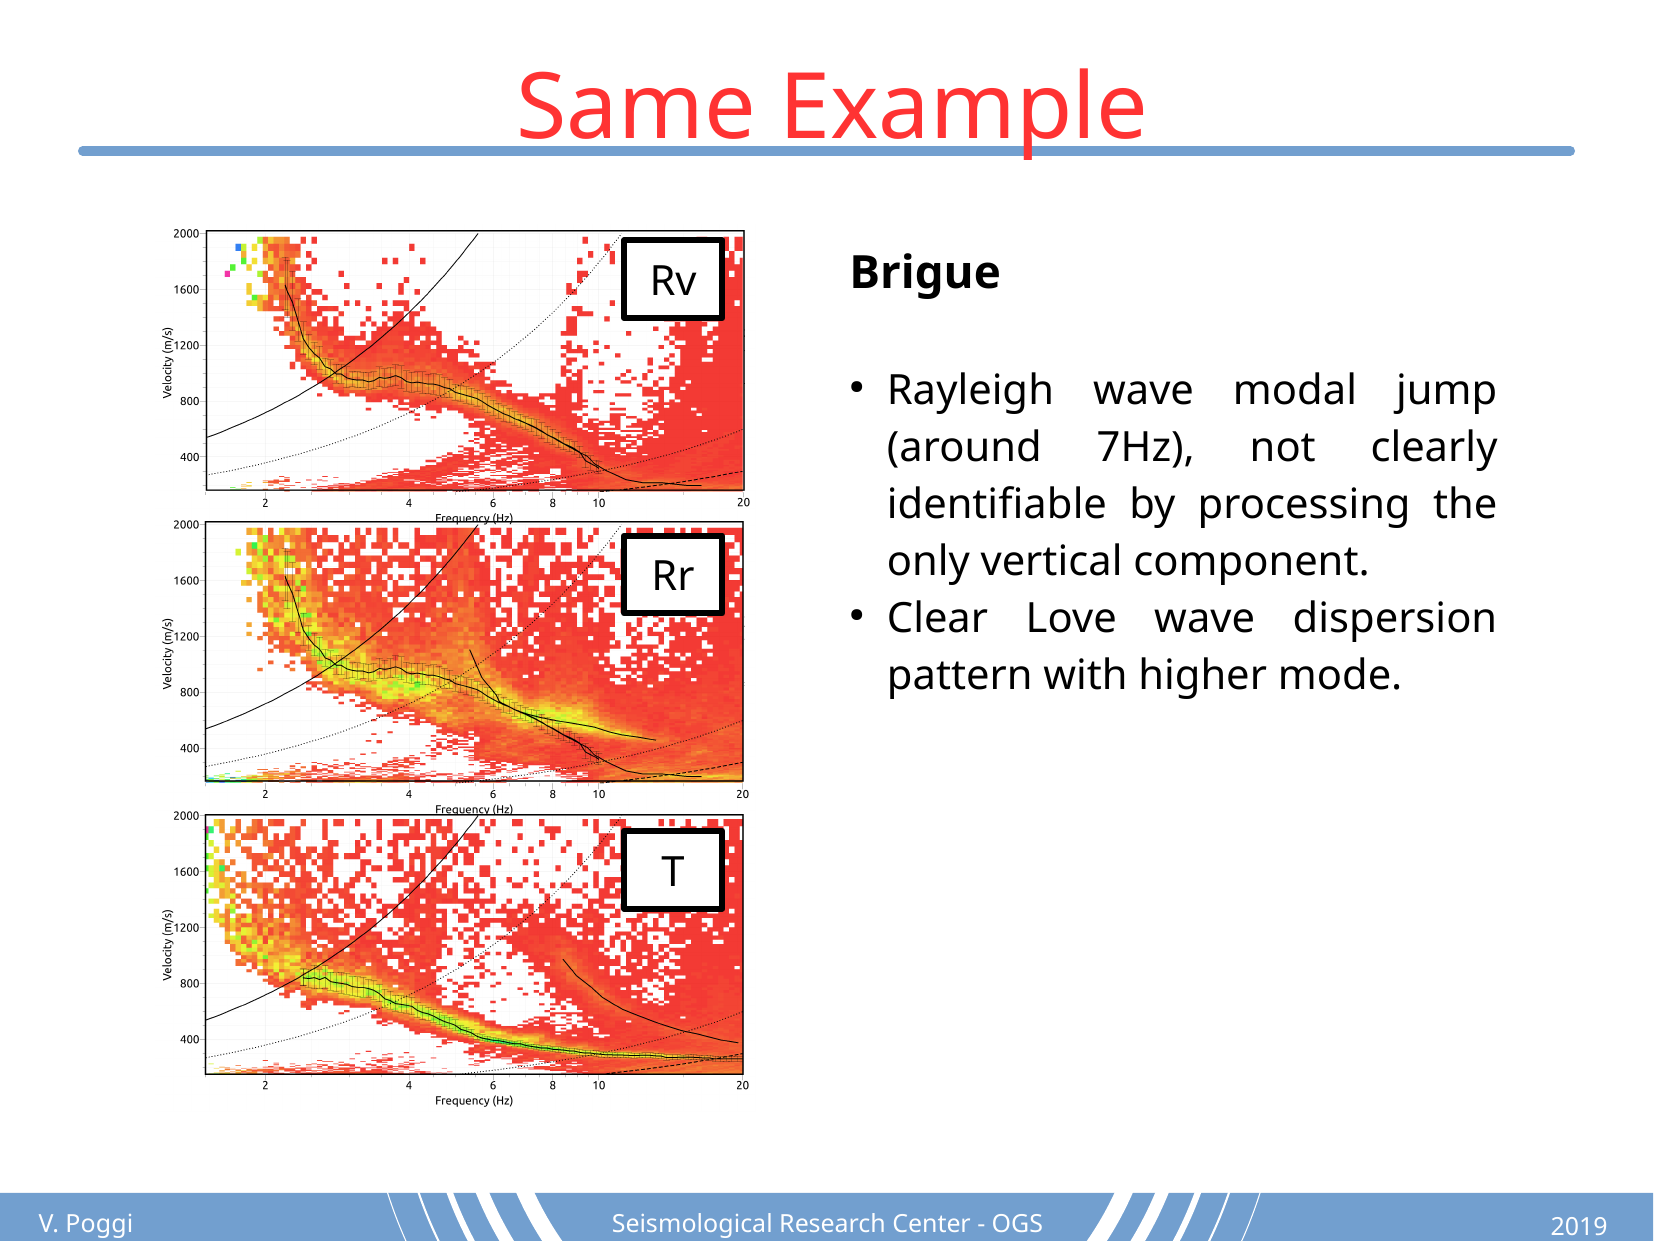

Same Example
Brigue
Rayleigh wave modal jump (around 7Hz), not clearly identifiable by processing the only vertical component.
Clear Love wave dispersion pattern with higher mode.
Rv
Rr
T